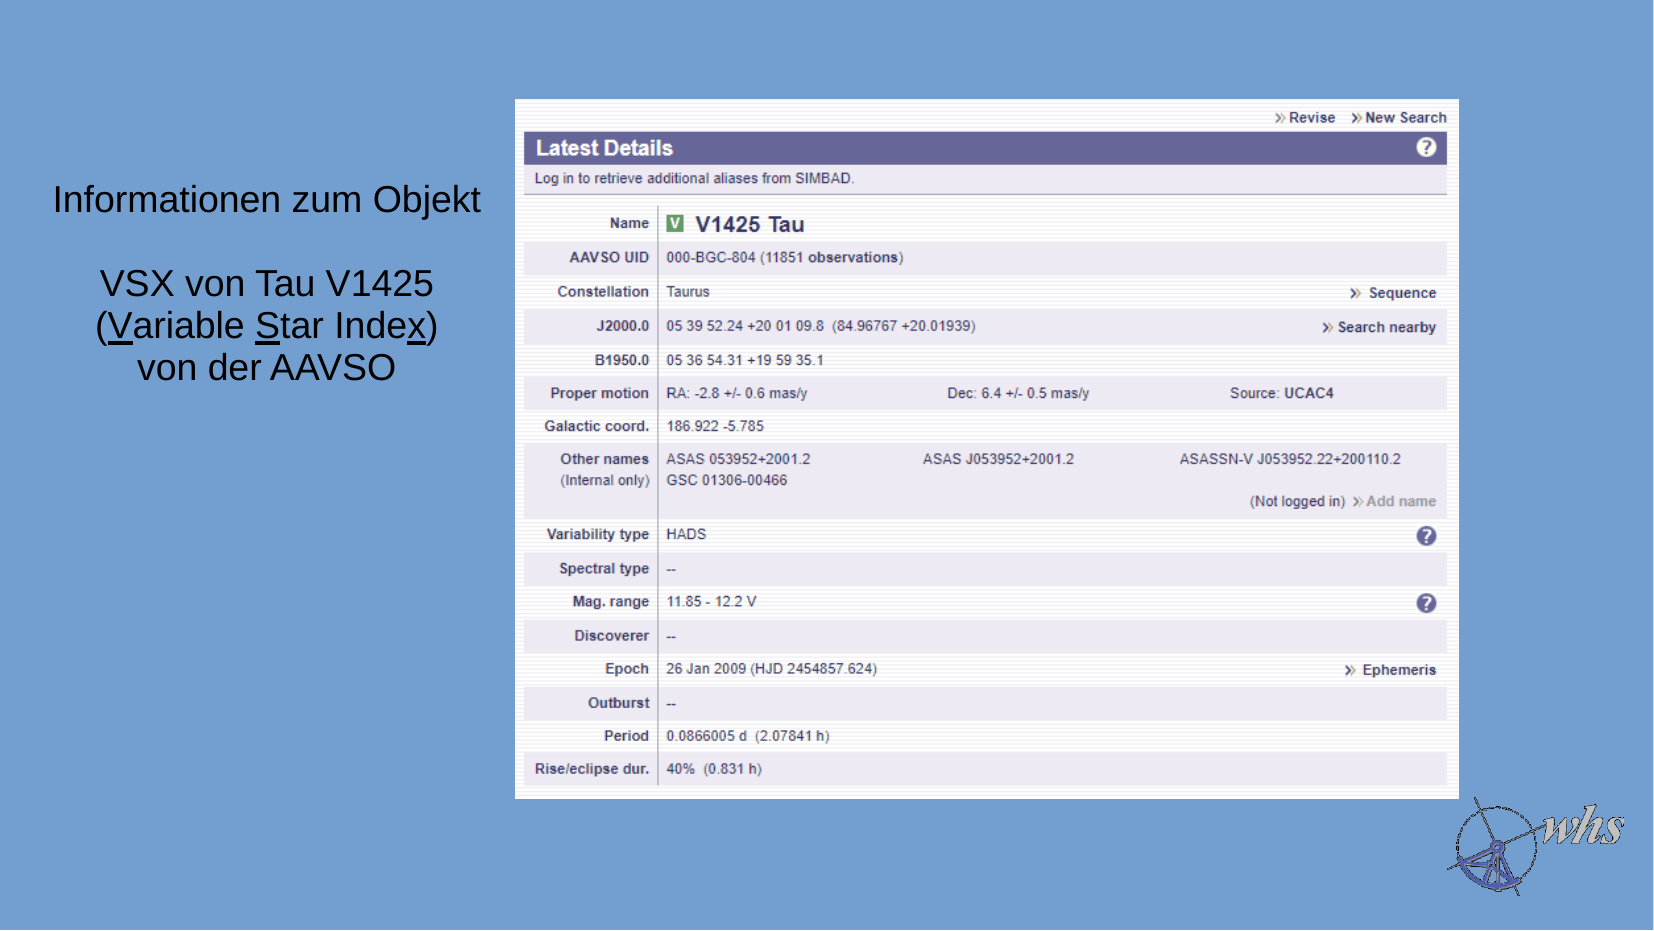

Informationen zum Objekt
VSX von Tau V1425
(Variable Star Index)
von der AAVSO